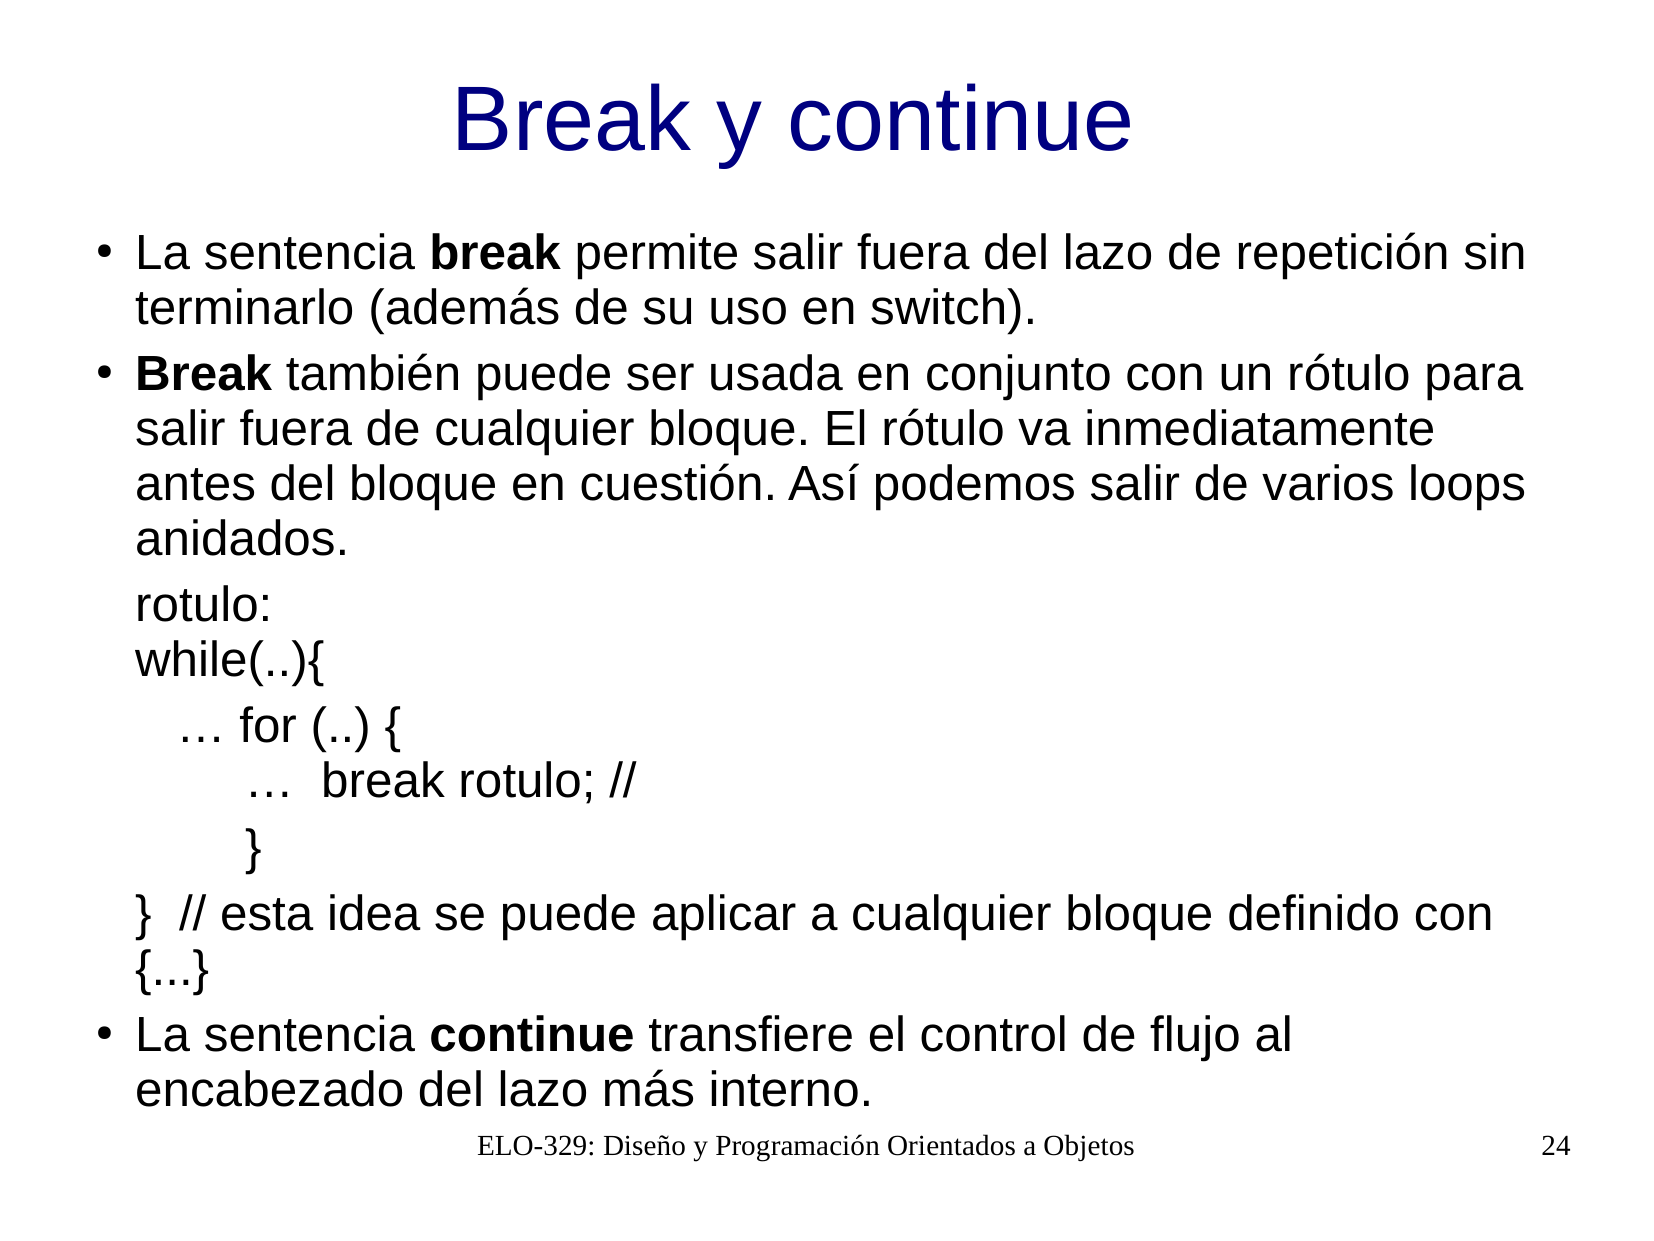

# Break y continue
La sentencia break permite salir fuera del lazo de repetición sin terminarlo (además de su uso en switch).
Break también puede ser usada en conjunto con un rótulo para salir fuera de cualquier bloque. El rótulo va inmediatamente antes del bloque en cuestión. Así podemos salir de varios loops anidados.
rotulo:
while(..){
 … for (..) {
 … break rotulo; //
 }
} // esta idea se puede aplicar a cualquier bloque definido con {...}
La sentencia continue transfiere el control de flujo al encabezado del lazo más interno.
24